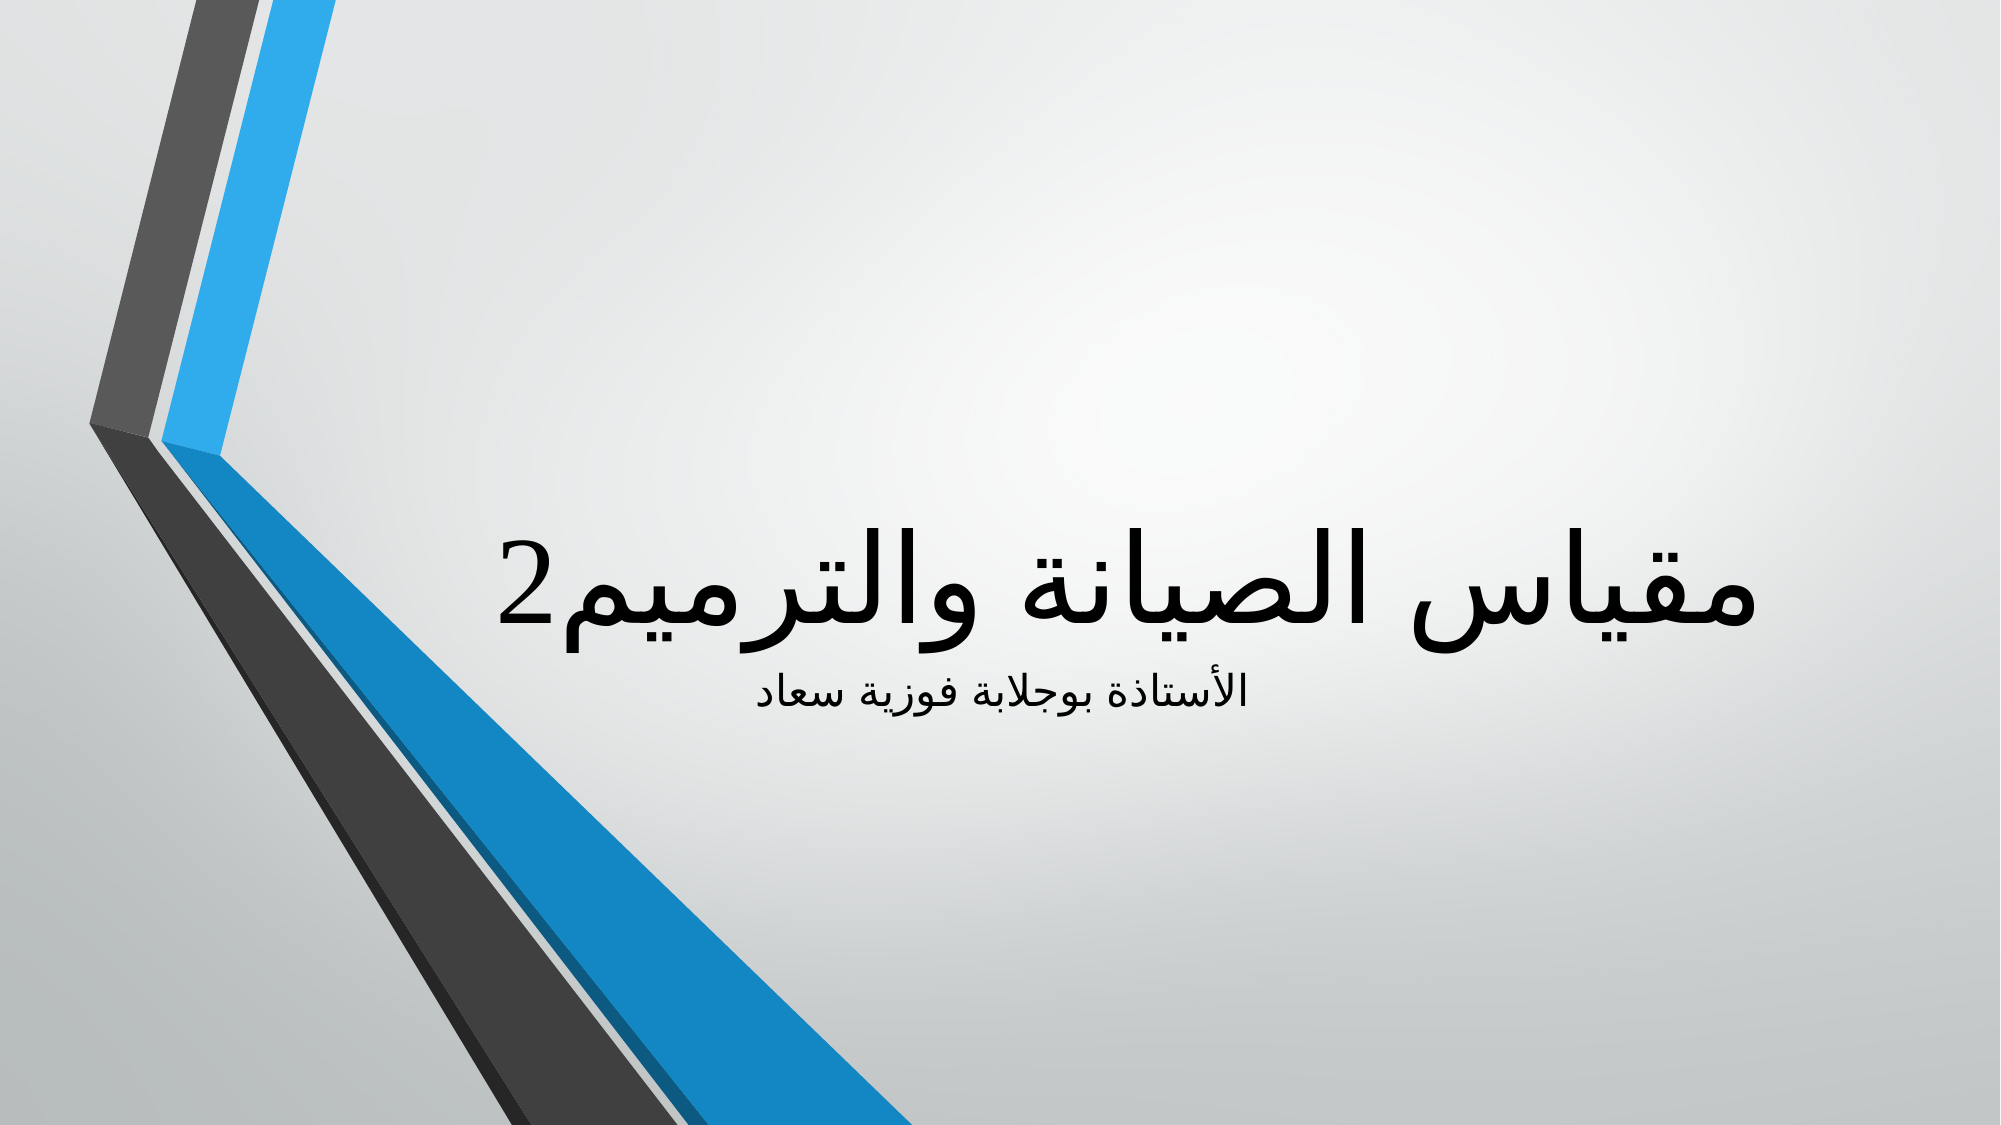

# مقياس الصيانة والترميم2
الأستاذة بوجلابة فوزية سعاد